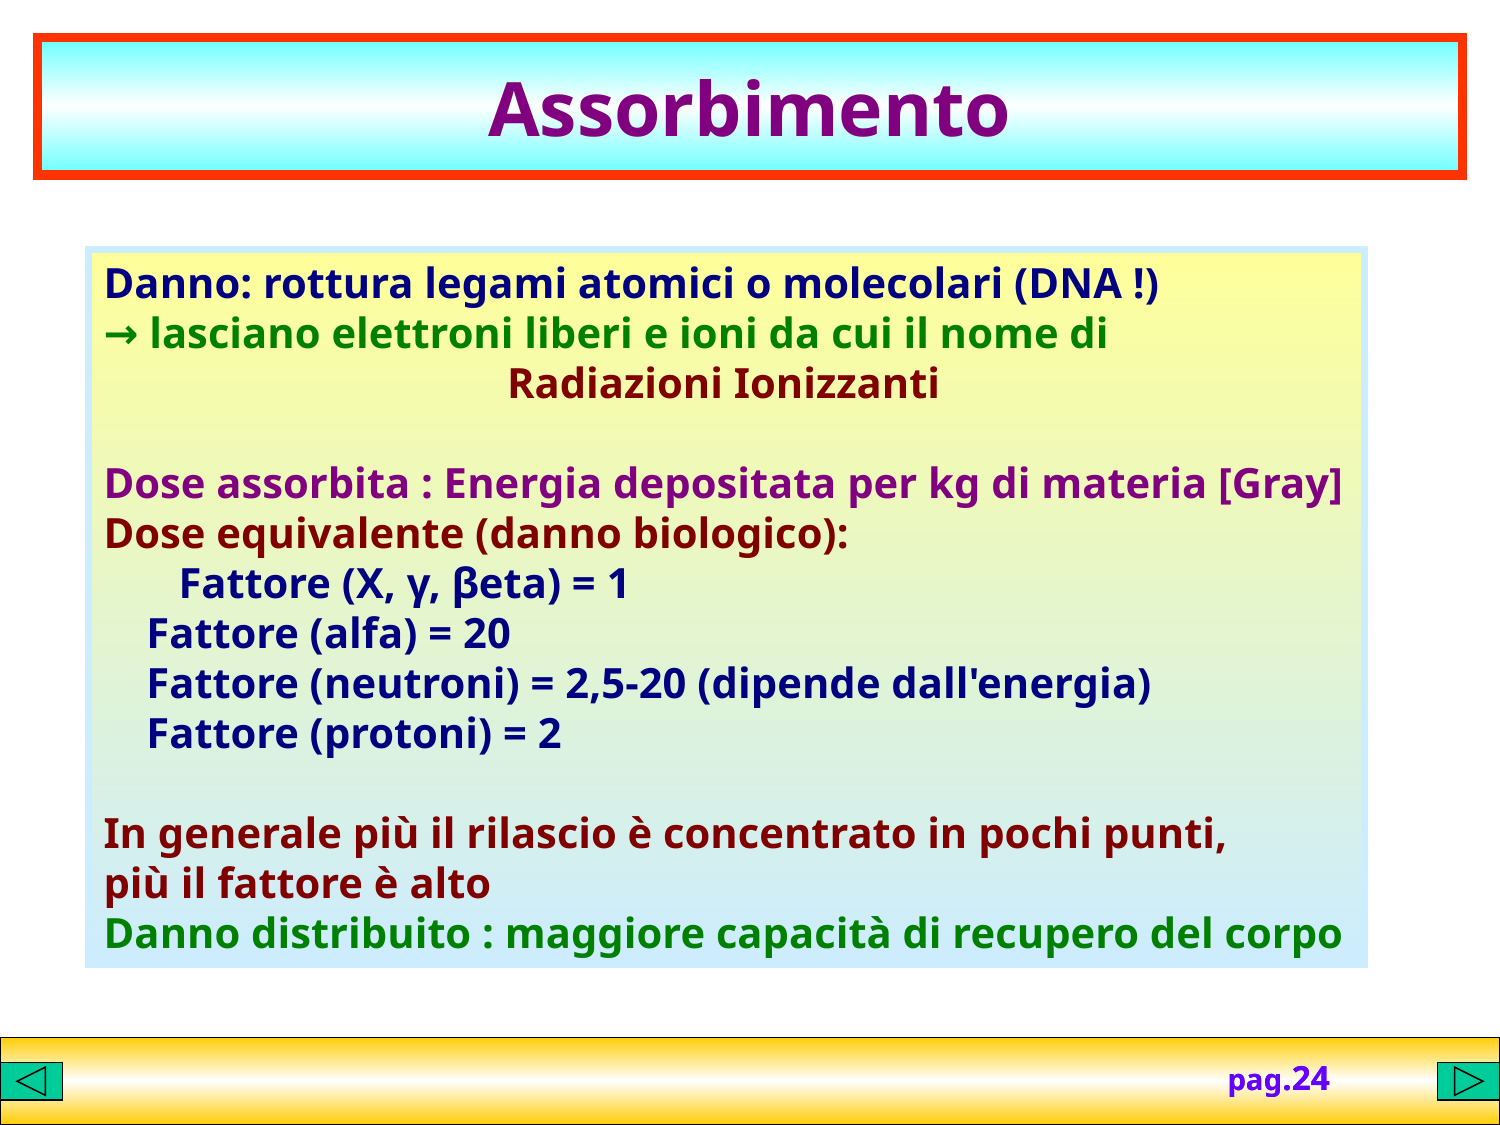

# Assorbimento
Danno: rottura legami atomici o molecolari (DNA !)
→ lasciano elettroni liberi e ioni da cui il nome di
Radiazioni Ionizzanti
Dose assorbita : Energia depositata per kg di materia [Gray]
Dose equivalente (danno biologico):
	Fattore (X, γ, βeta) = 1
 Fattore (alfa) = 20
 Fattore (neutroni) = 2,5-20 (dipende dall'energia)
 Fattore (protoni) = 2
In generale più il rilascio è concentrato in pochi punti,
più il fattore è alto
Danno distribuito : maggiore capacità di recupero del corpo
pag.
24